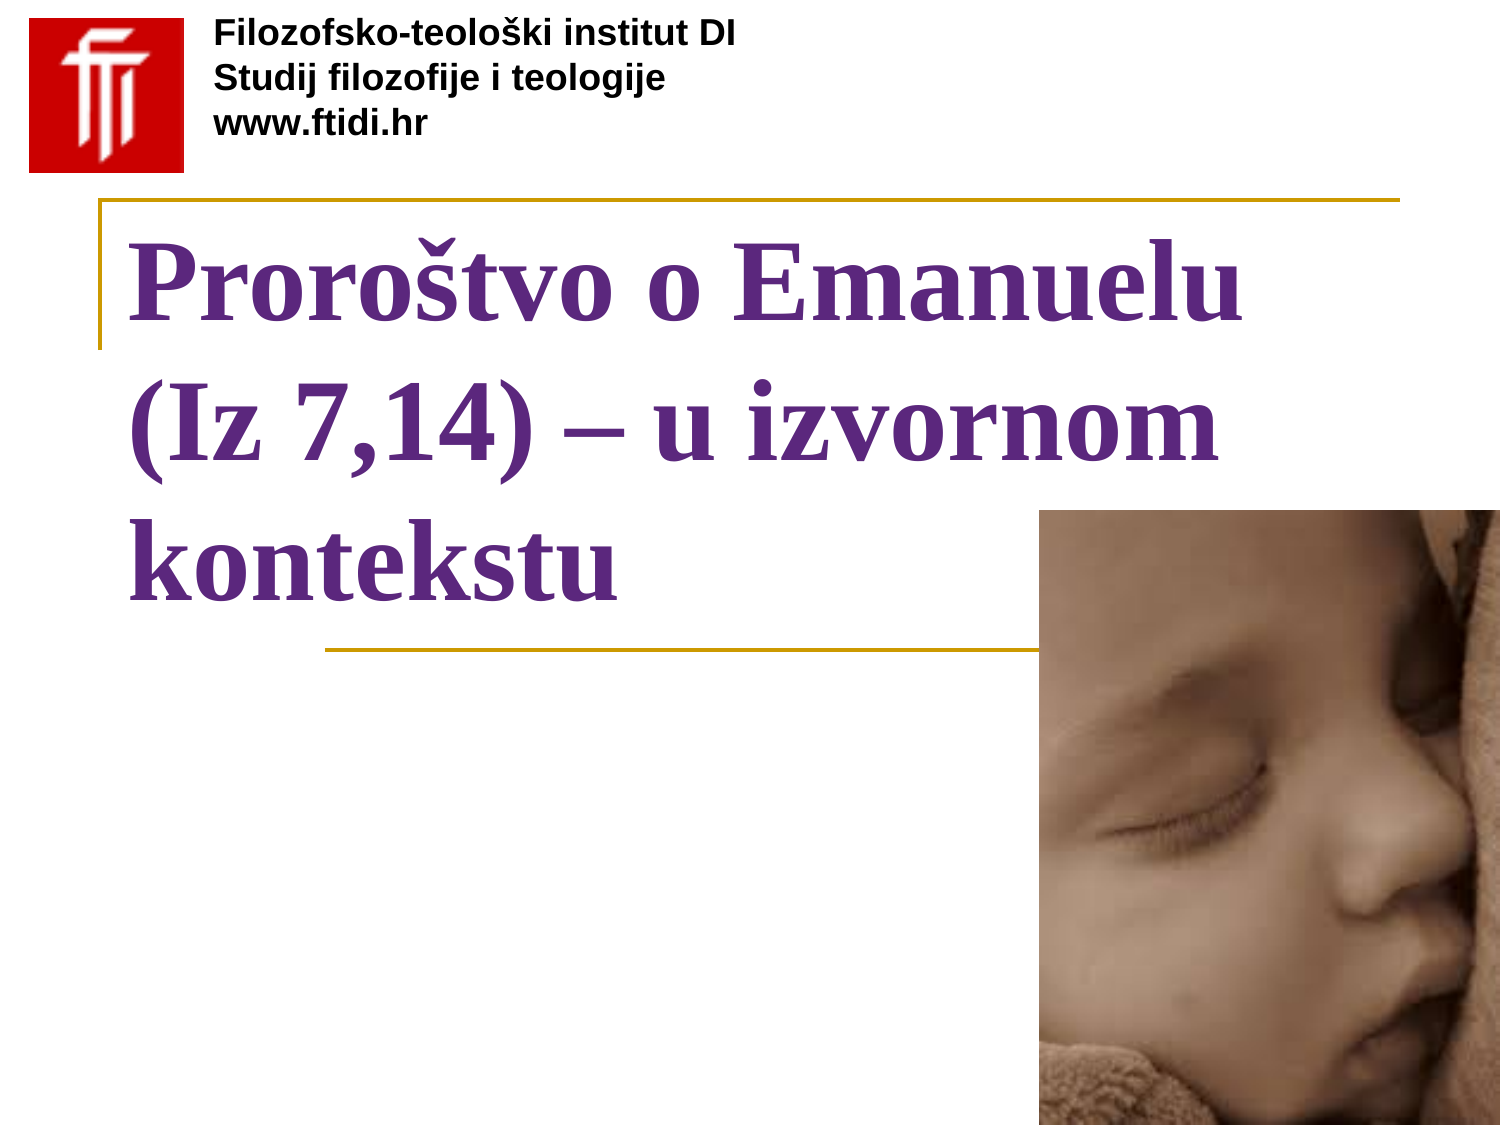

Filozofsko-teološki institut DI
Studij filozofije i teologije
www.ftidi.hr
# Proroštvo o Emanuelu (Iz 7,14) – u izvornom kontekstu